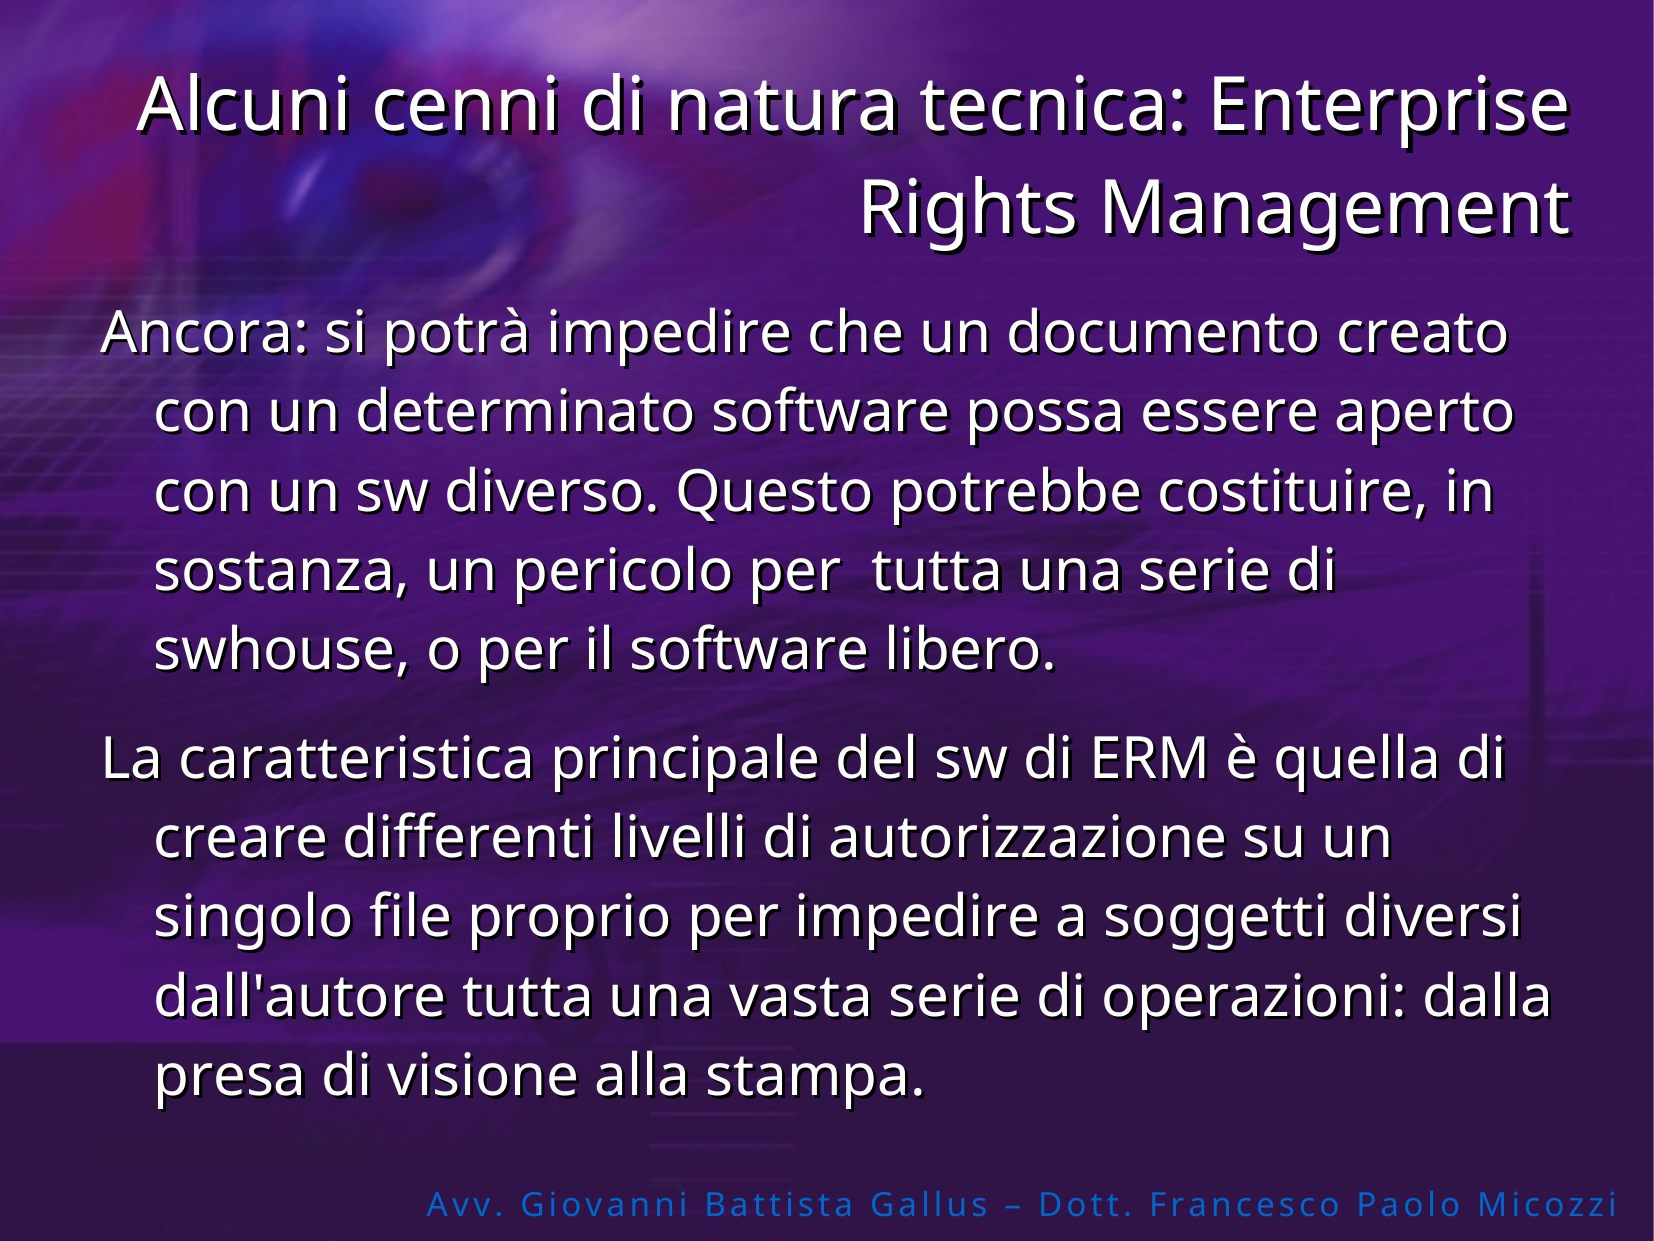

# Alcuni cenni di natura tecnica: Enterprise Rights Management
Ancora: si potrà impedire che un documento creato con un determinato software possa essere aperto con un sw diverso. Questo potrebbe costituire, in sostanza, un pericolo per tutta una serie di swhouse, o per il software libero.
La caratteristica principale del sw di ERM è quella di creare differenti livelli di autorizzazione su un singolo file proprio per impedire a soggetti diversi dall'autore tutta una vasta serie di operazioni: dalla presa di visione alla stampa.
dott. Francesco Paolo Micozzi - f.micozzi@studionati.it